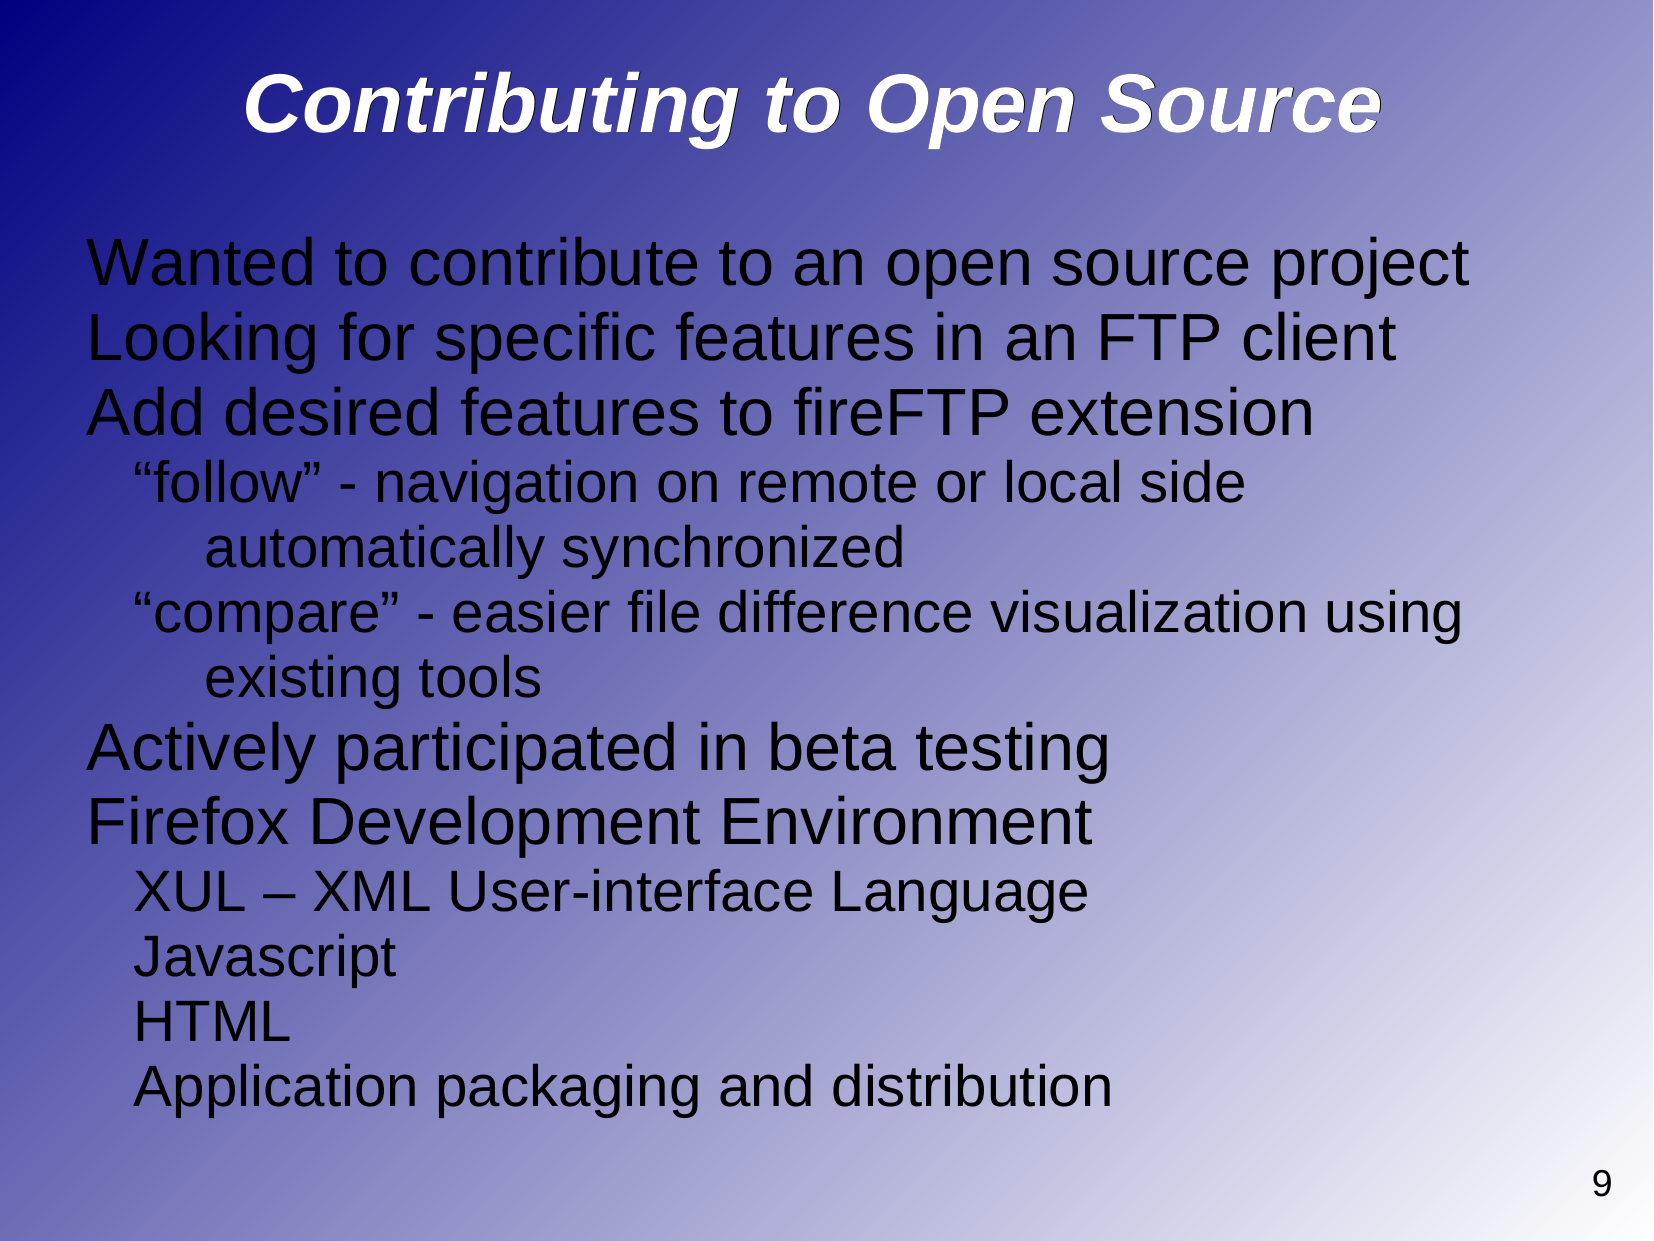

# Contributing to Open Source
Wanted to contribute to an open source project
Looking for specific features in an FTP client
Add desired features to fireFTP extension
“follow” - navigation on remote or local side automatically synchronized
“compare” - easier file difference visualization using existing tools
Actively participated in beta testing
Firefox Development Environment
XUL – XML User-interface Language
Javascript
HTML
Application packaging and distribution